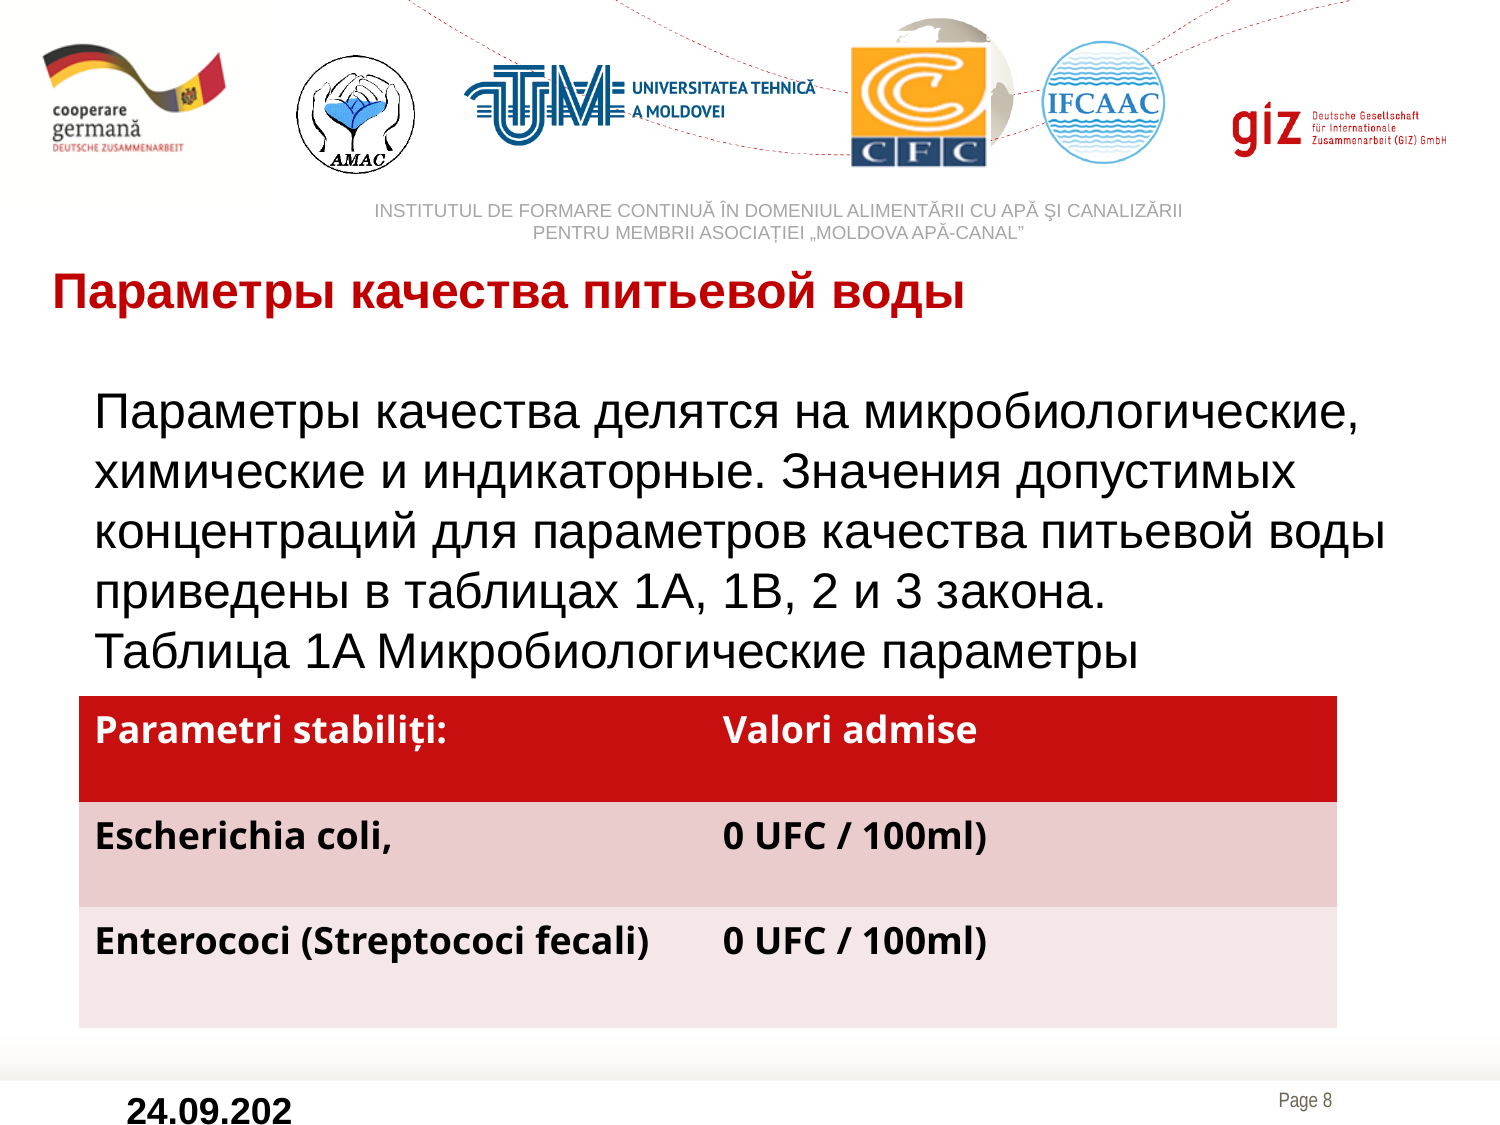

INSTITUTUL DE FORMARE CONTINUĂ ÎN DOMENIUL ALIMENTĂRII CU APĂ ŞI CANALIZĂRII
PENTRU MEMBRII ASOCIAȚIEI „MOLDOVA APĂ-CANAL”
# Параметры качества питьевой воды Параметры качества делятся на микробиологические, химические и индикаторные. Значения допустимых концентраций для параметров качества питьевой воды приведены в таблицах 1A, 1B, 2 и 3 закона. Таблица 1A Микробиологические параметры
| Parametri stabiliţi: | Valori admise |
| --- | --- |
| Escherichia coli, | 0 UFC / 100ml) |
| Enterococi (Streptococi fecali) | 0 UFC / 100ml) |